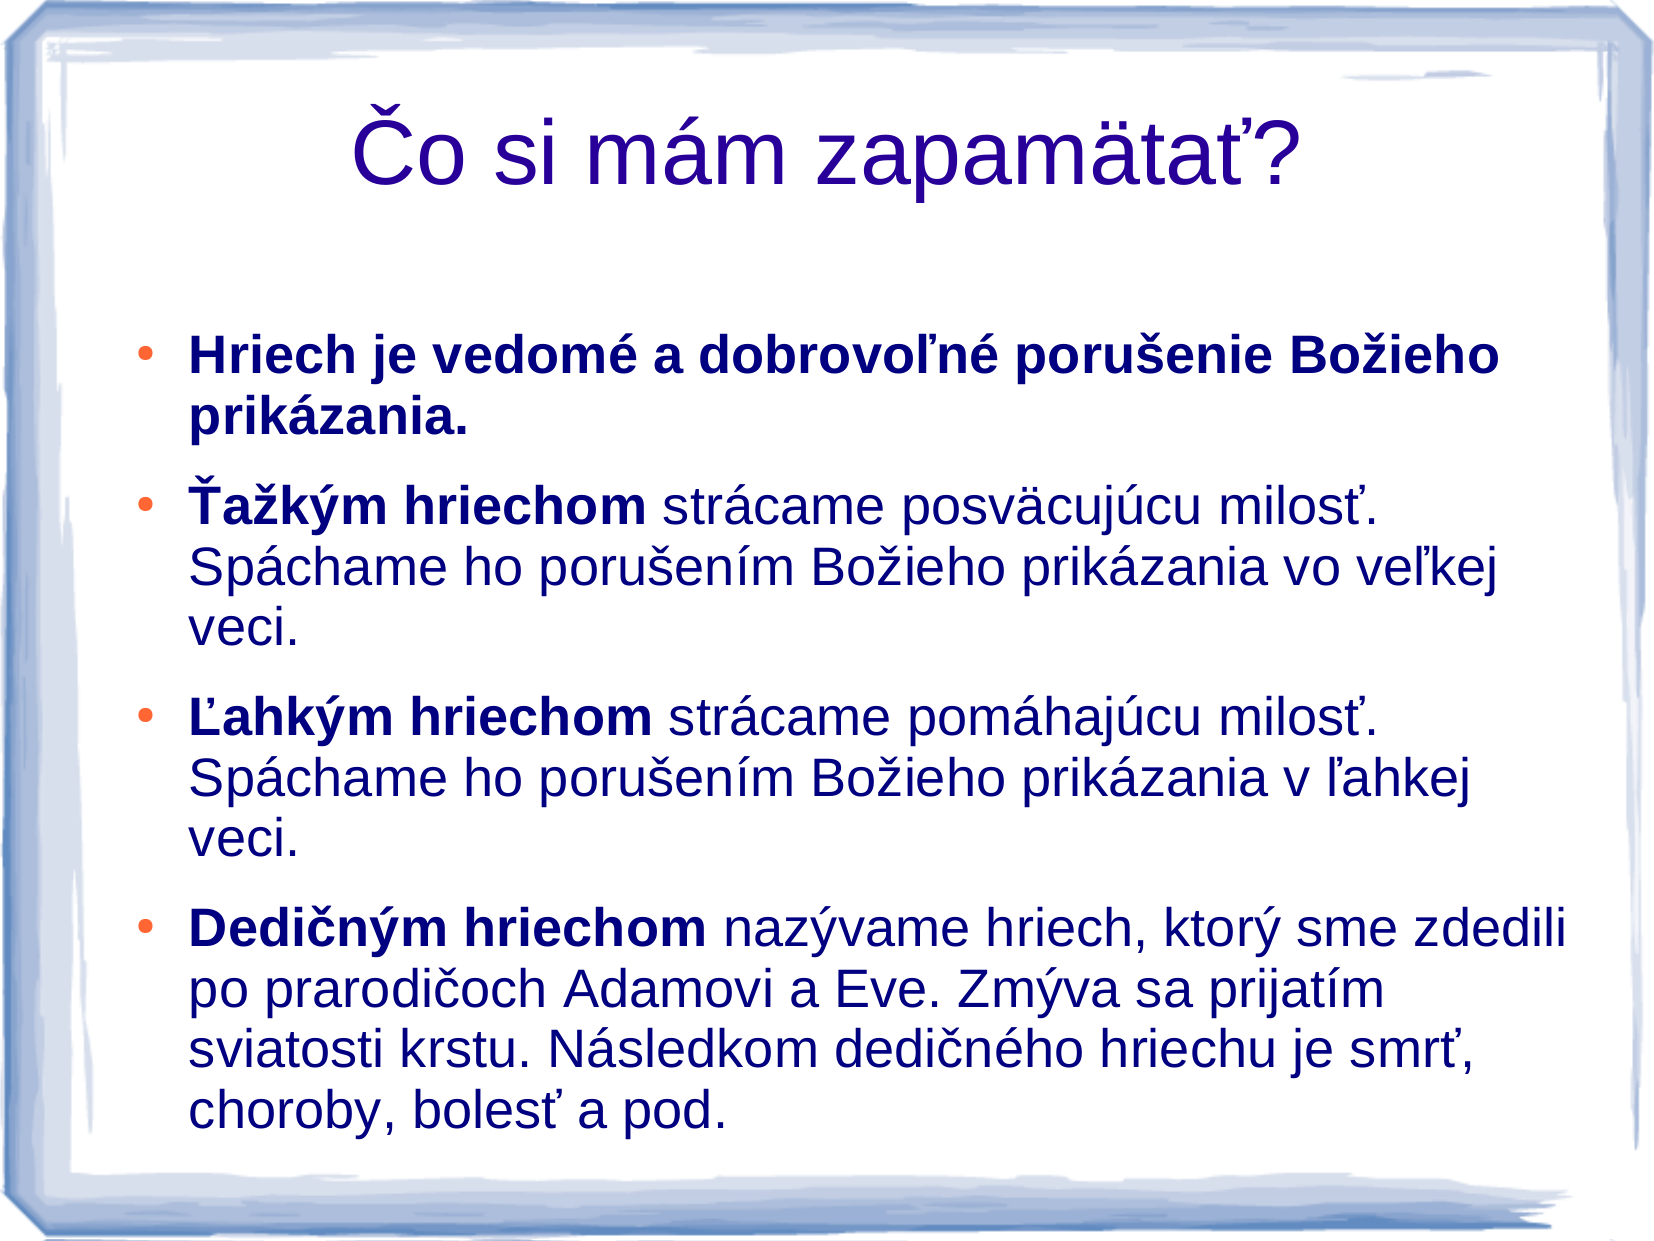

# Čo si mám zapamätať?
Hriech je vedomé a dobrovoľné porušenie Božieho prikázania.
Ťažkým hriechom strácame posväcujúcu milosť. Spáchame ho porušením Božieho prikázania vo veľkej veci.
Ľahkým hriechom strácame pomáhajúcu milosť. Spáchame ho porušením Božieho prikázania v ľahkej veci.
Dedičným hriechom nazývame hriech, ktorý sme zdedili po prarodičoch Adamovi a Eve. Zmýva sa prijatím sviatosti krstu. Následkom dedičného hriechu je smrť, choroby, bolesť a pod.